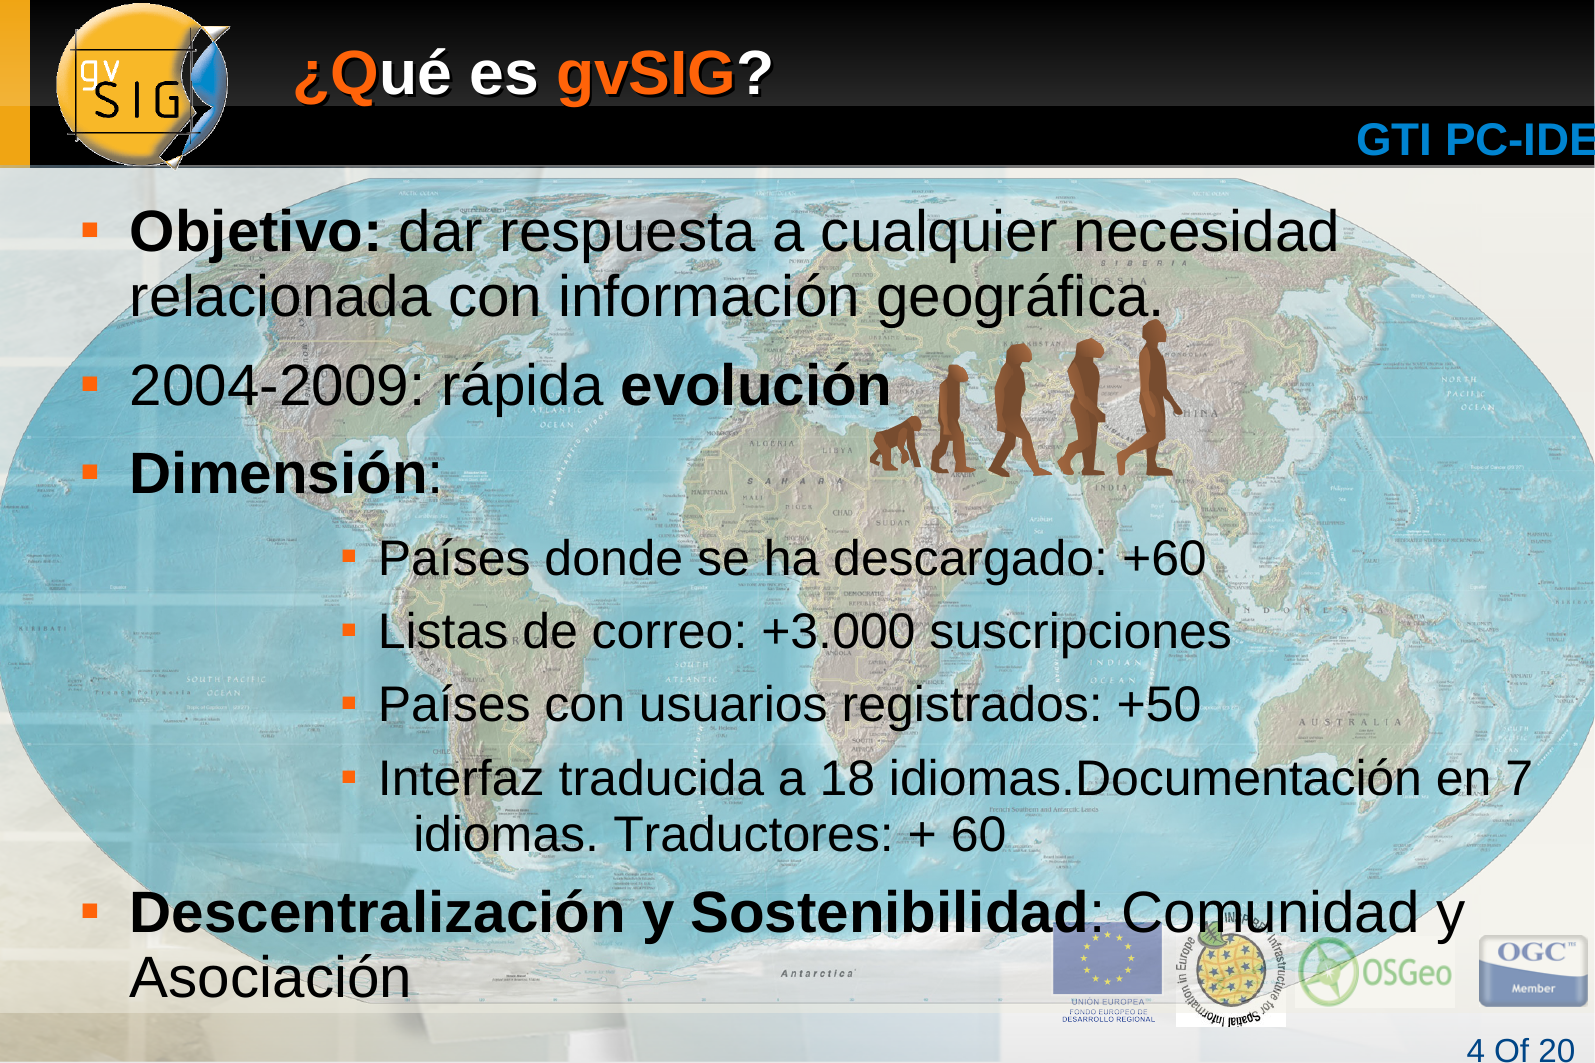

¿Qué es gvSIG?
# Objetivo: dar respuesta a cualquier necesidad relacionada con información geográfica.
2004-2009: rápida evolución
Dimensión:
Países donde se ha descargado: +60
Listas de correo: +3.000 suscripciones
Países con usuarios registrados: +50
Interfaz traducida a 18 idiomas.Documentación en 7 idiomas. Traductores: + 60
Descentralización y Sostenibilidad: Comunidad y Asociación